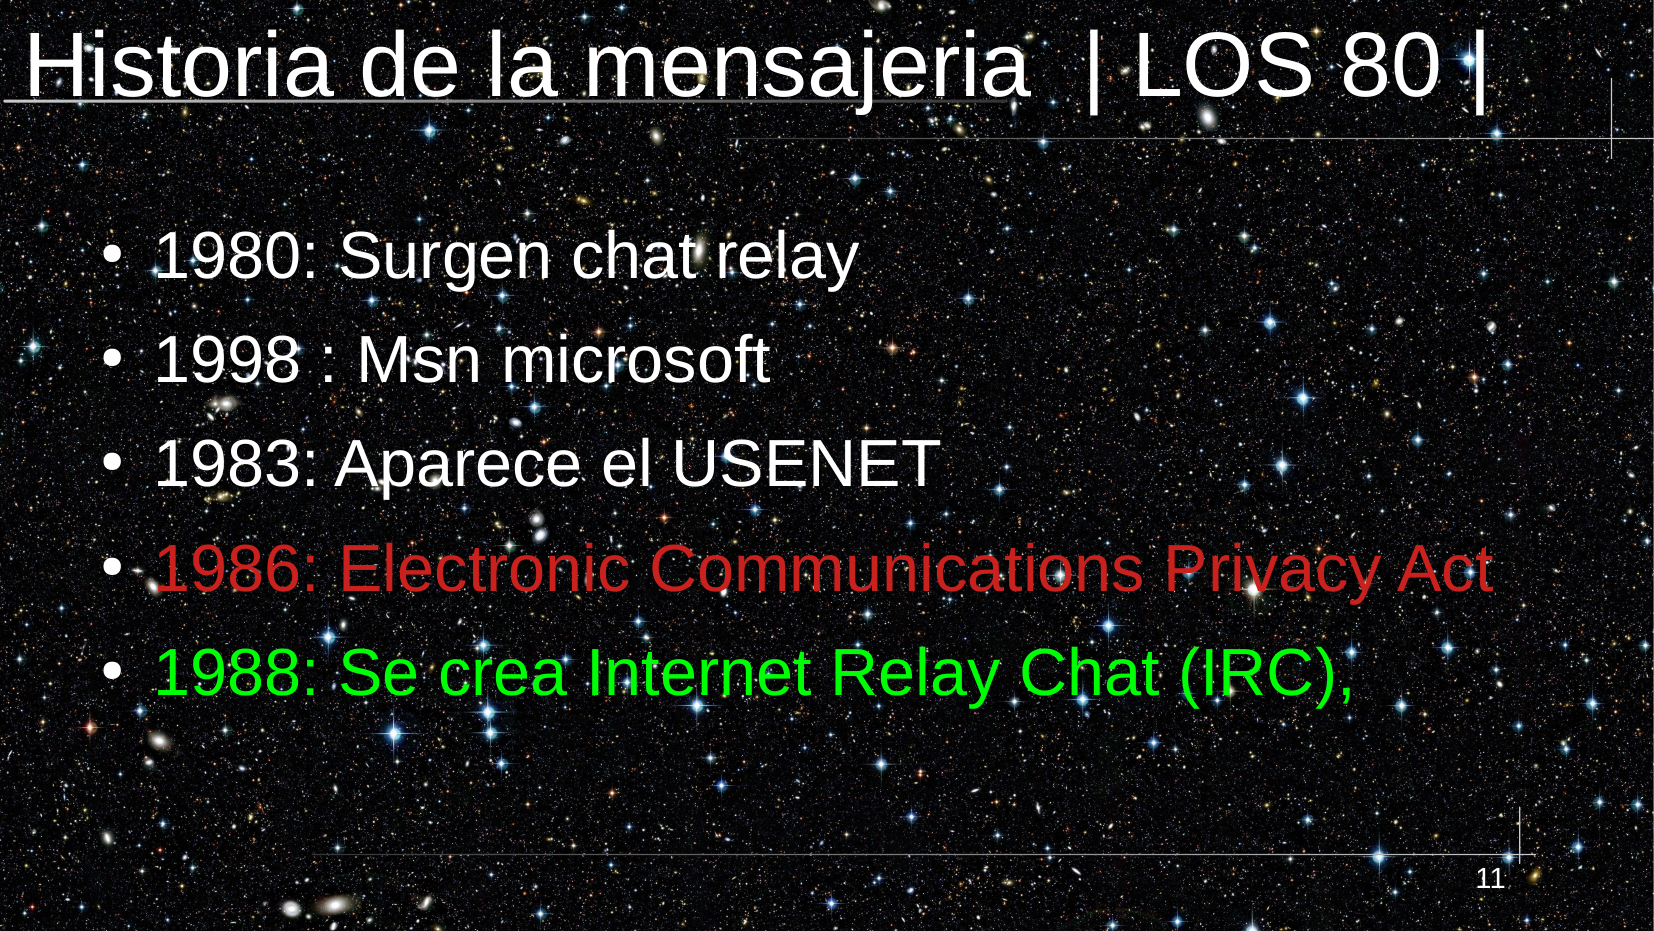

# Historia de la mensajeria | LOS 80 |
1980: Surgen chat relay
1998 : Msn microsoft
1983: Aparece el USENET
1986: Electronic Communications Privacy Act
1988: Se crea Internet Relay Chat (IRC),
11